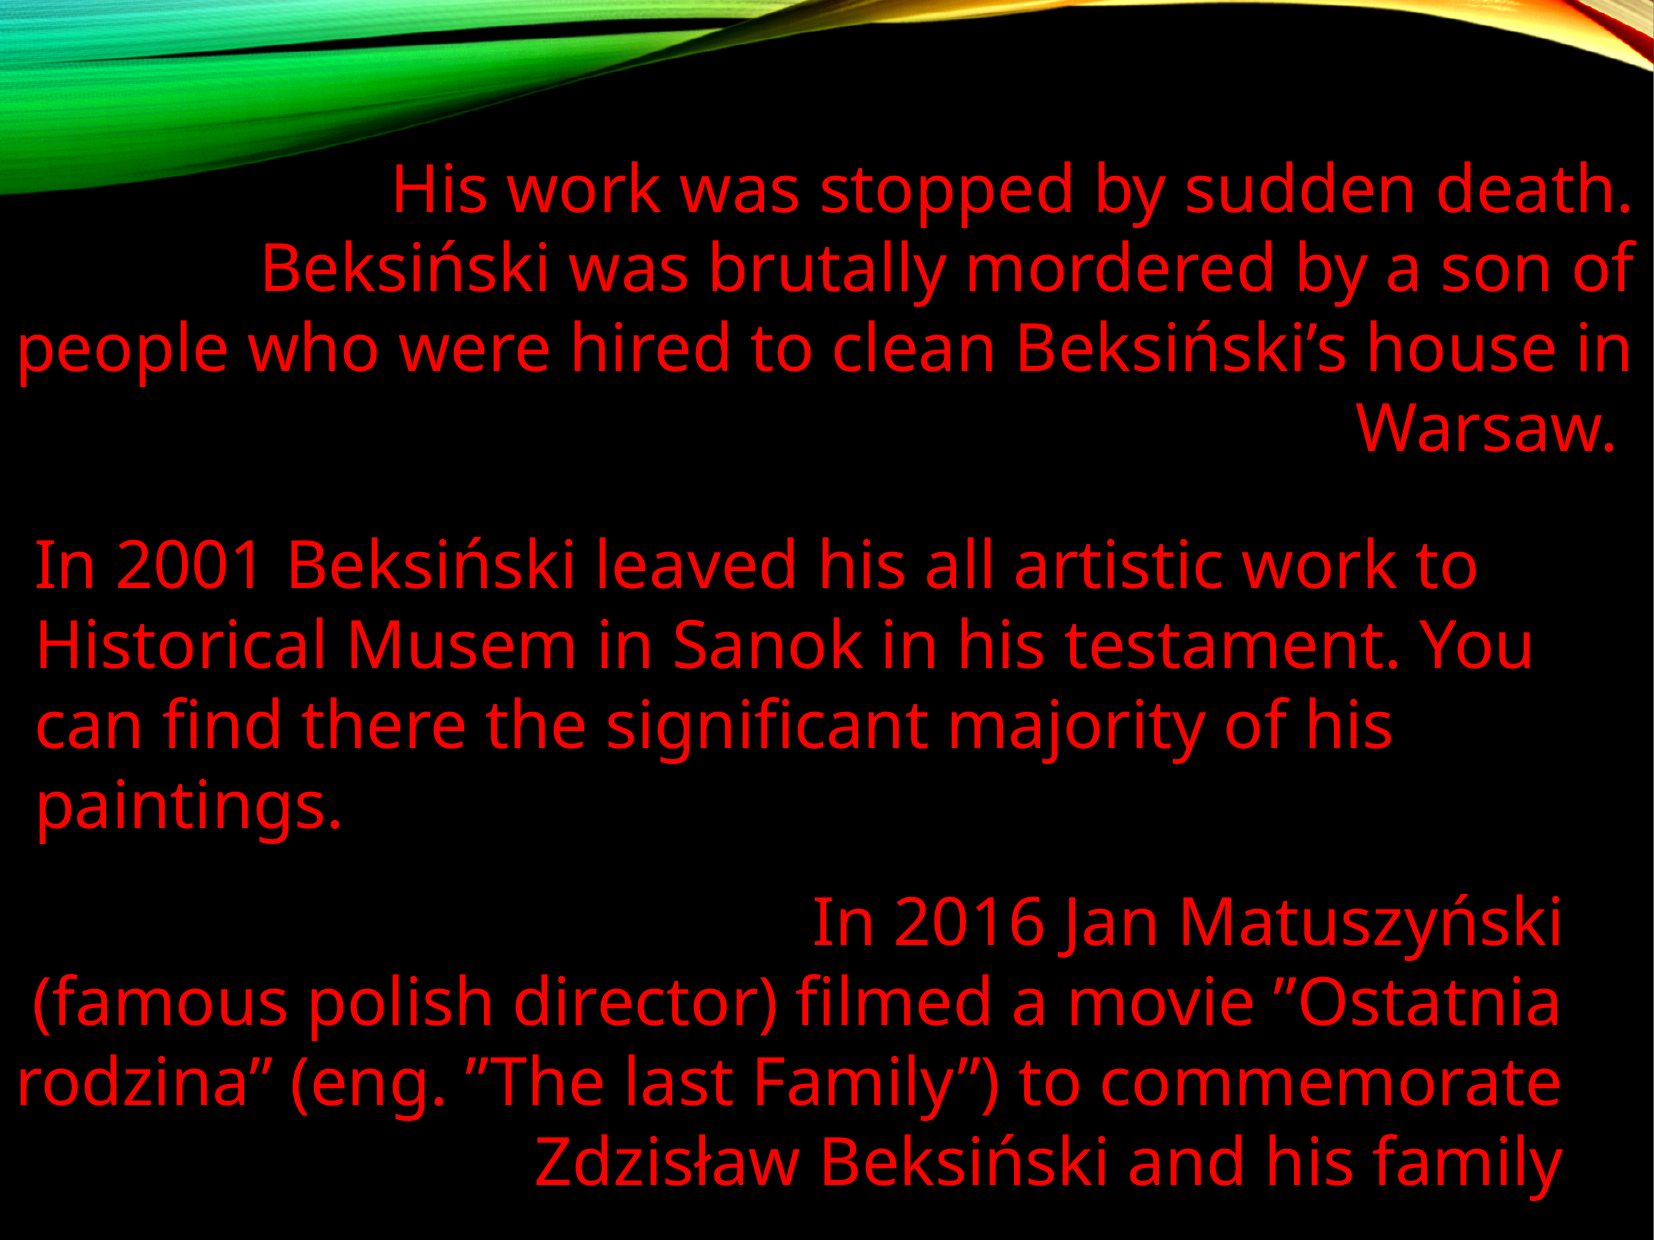

His work was stopped by sudden death.
 Beksiński was brutally mordered by a son of people who were hired to clean Beksiński’s house in Warsaw.
In 2001 Beksiński leaved his all artistic work to Historical Musem in Sanok in his testament. You can find there the significant majority of his paintings.
In 2016 Jan Matuszyński
 (famous polish director) filmed a movie ”Ostatnia rodzina” (eng. ”The last Family”) to commemorate Zdzisław Beksiński and his family